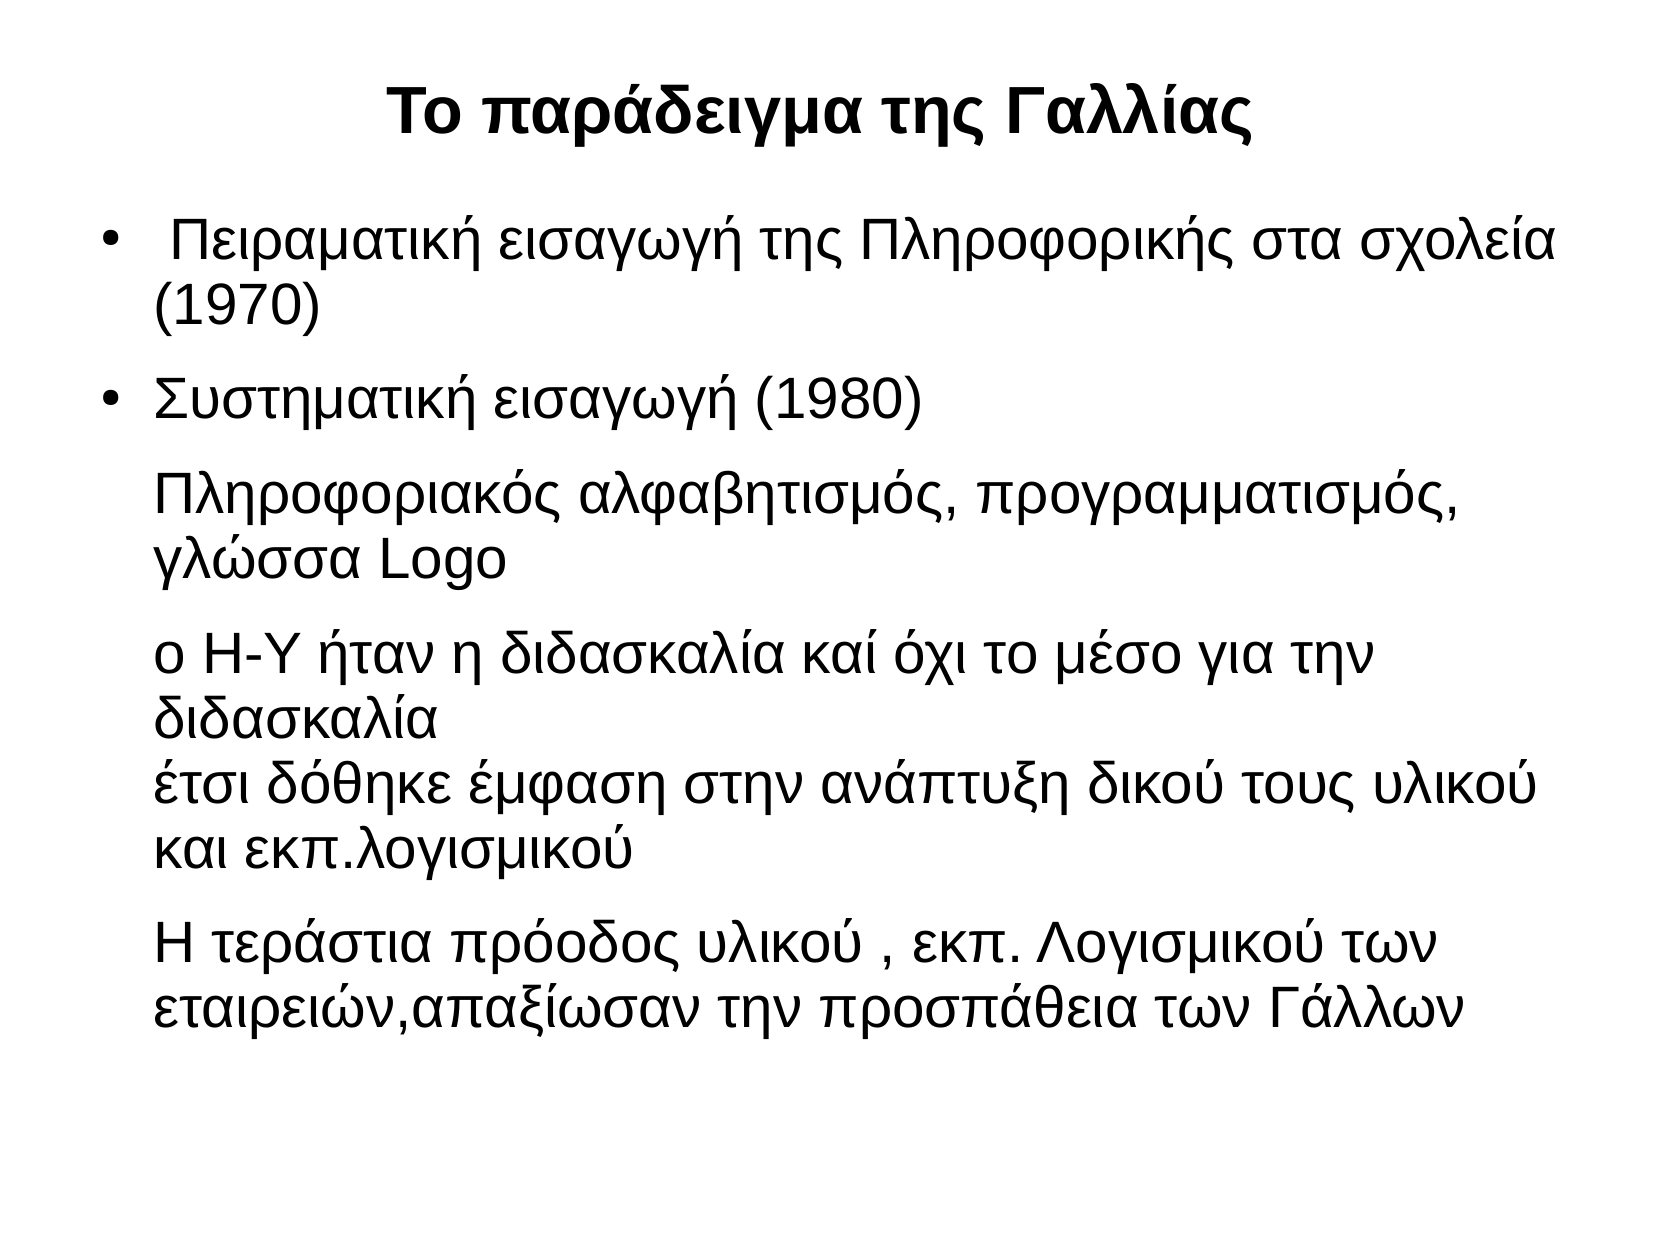

# Το παράδειγμα της Γαλλίας
 Πειραματική εισαγωγή της Πληροφορικής στα σχολεία (1970)
Συστηματική εισαγωγή (1980)
Πληροφοριακός αλφαβητισμός, προγραμματισμός, γλώσσα Logo
ο Η-Υ ήταν η διδασκαλία καί όχι το μέσο για την διδασκαλία
έτσι δόθηκε έμφαση στην ανάπτυξη δικού τους υλικού και εκπ.λογισμικού
Η τεράστια πρόοδος υλικού , εκπ. Λογισμικού των εταιρειών,απαξίωσαν την προσπάθεια των Γάλλων